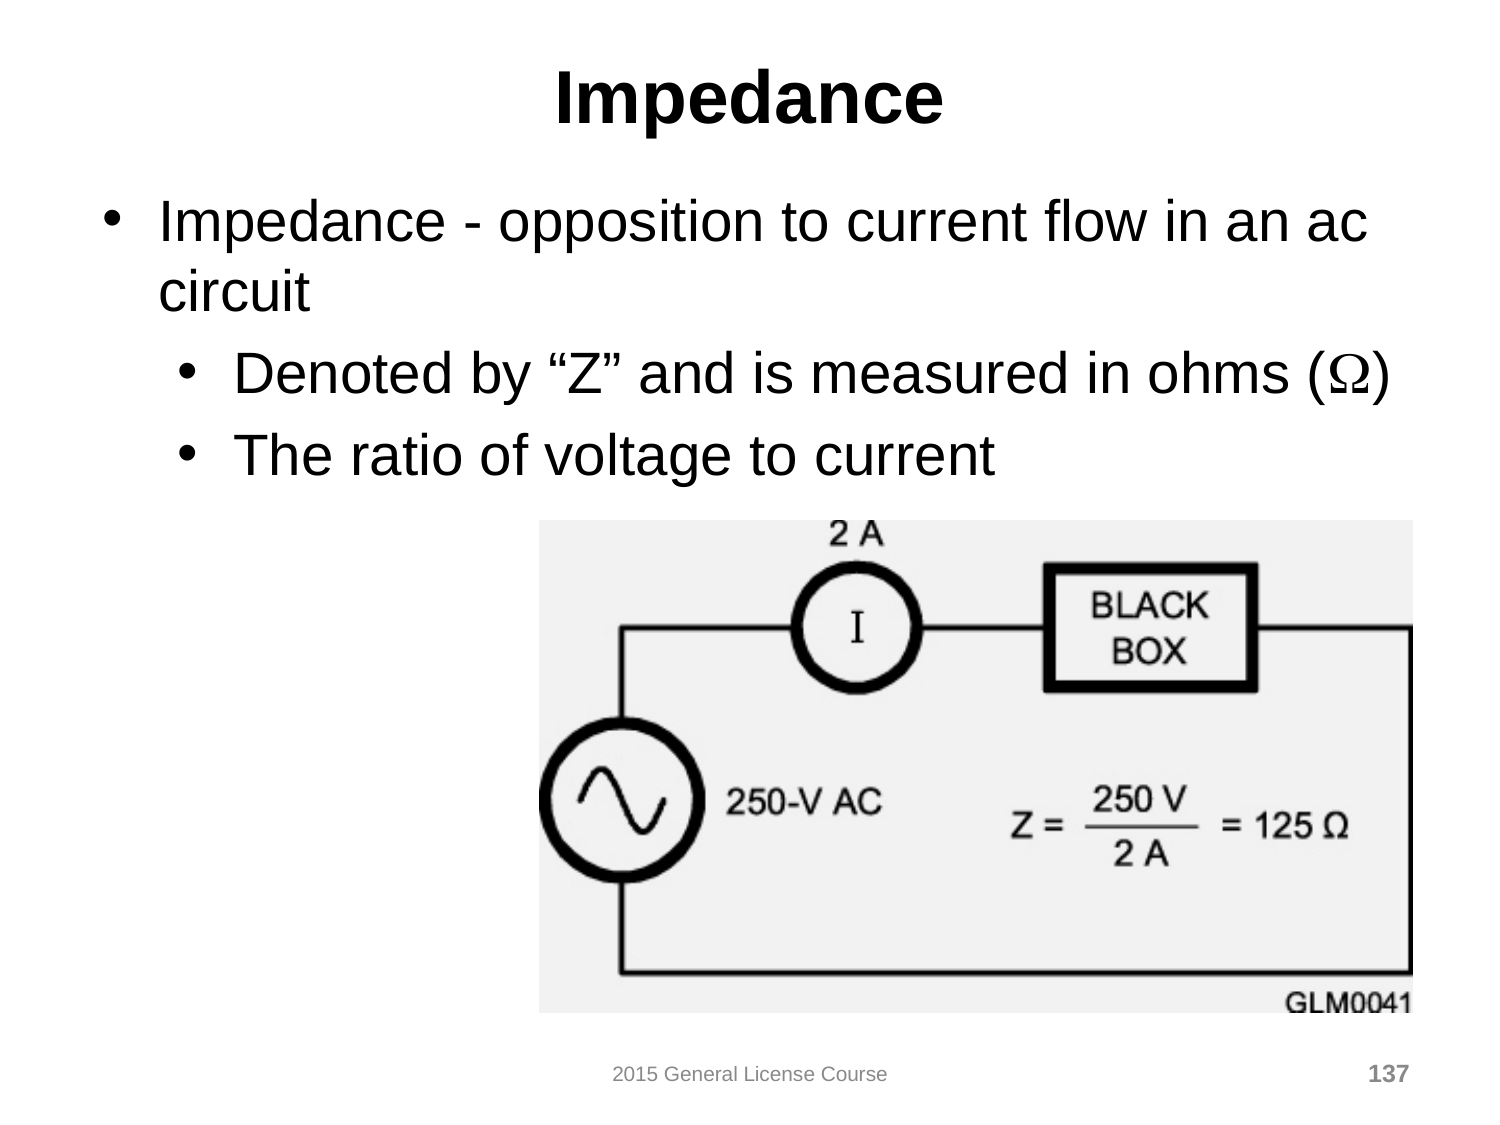

Impedance
Impedance - opposition to current flow in an ac circuit
Denoted by “Z” and is measured in ohms ()
The ratio of voltage to current
2015 General License Course